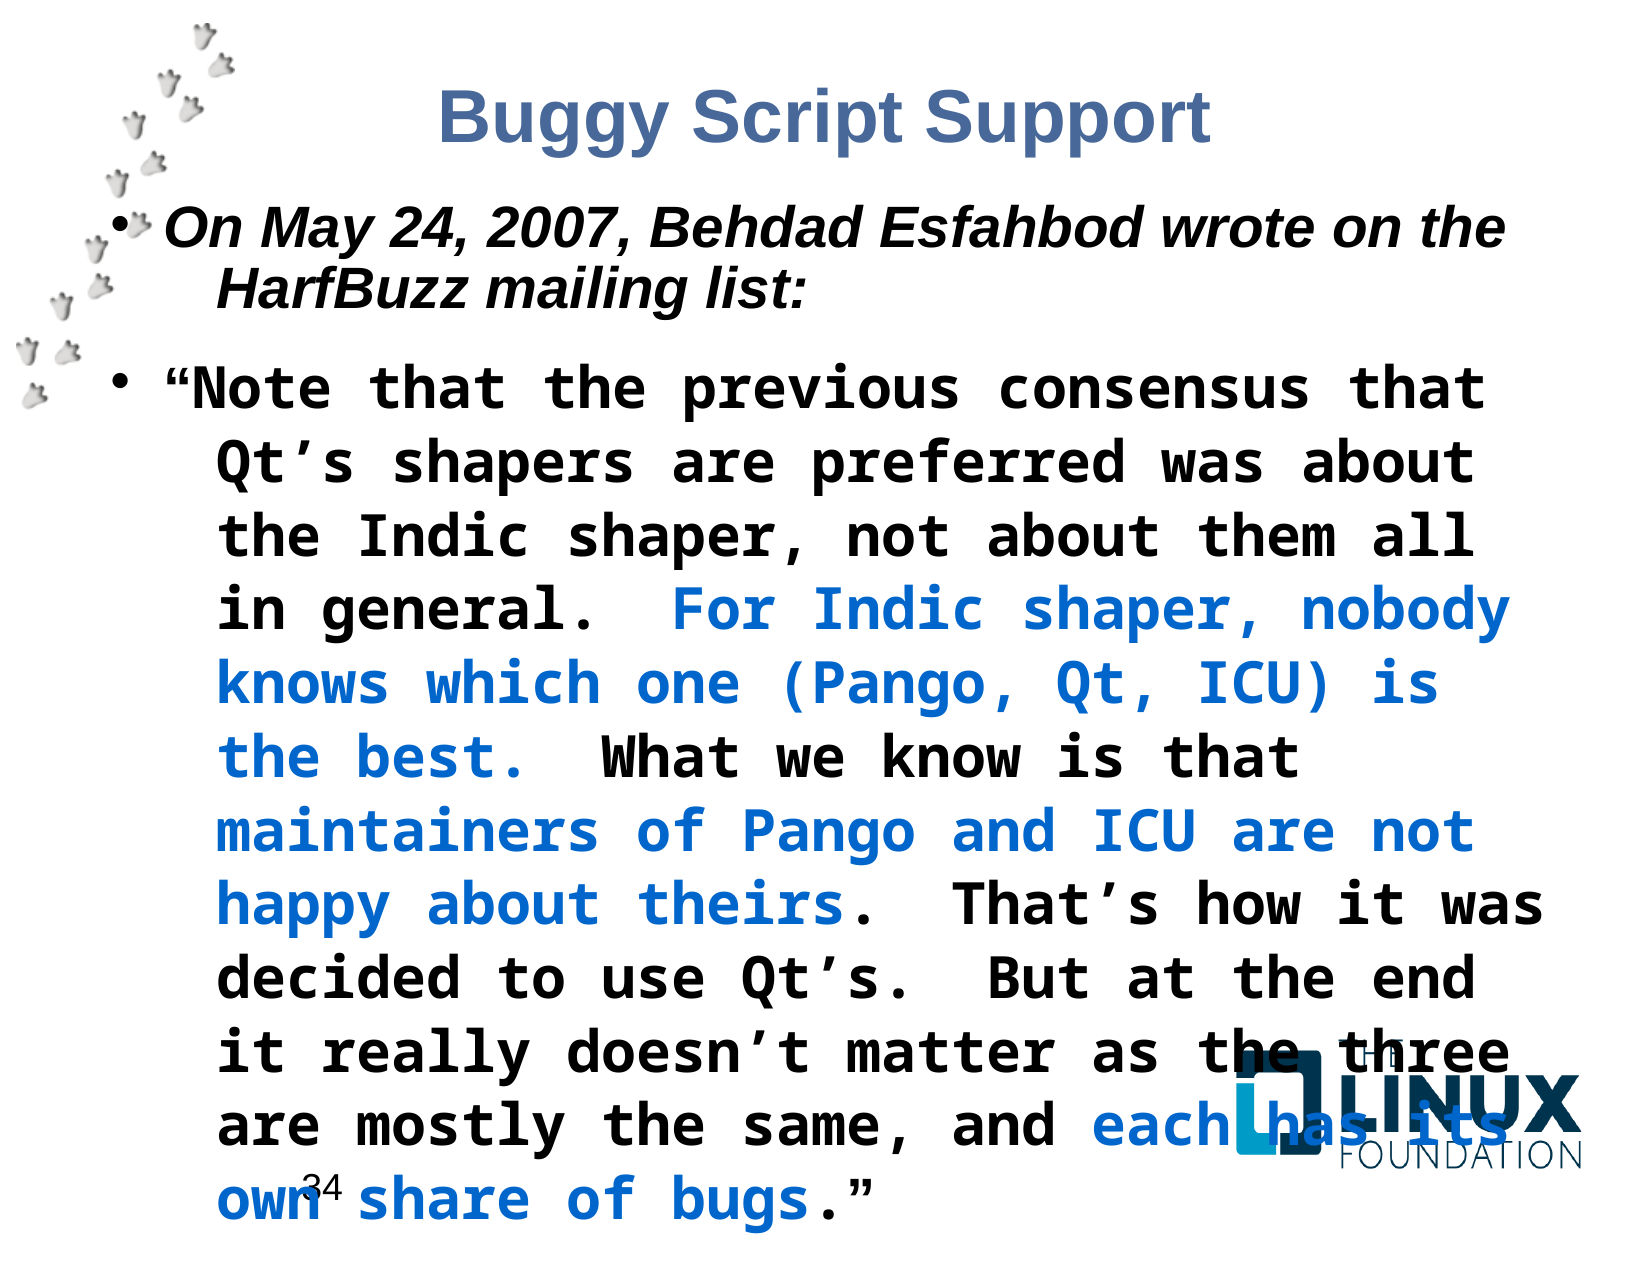

# Buggy Script Support
On May 24, 2007, Behdad Esfahbod wrote on the HarfBuzz mailing list:
“Note that the previous consensus that Qt’s shapers are preferred was about the Indic shaper, not about them all in general. For Indic shaper, nobody knows which one (Pango, Qt, ICU) is the best. What we know is that maintainers of Pango and ICU are not happy about theirs. That’s how it was decided to use Qt’s. But at the end it really doesn’t matter as the three are mostly the same, and each has its own share of bugs.”